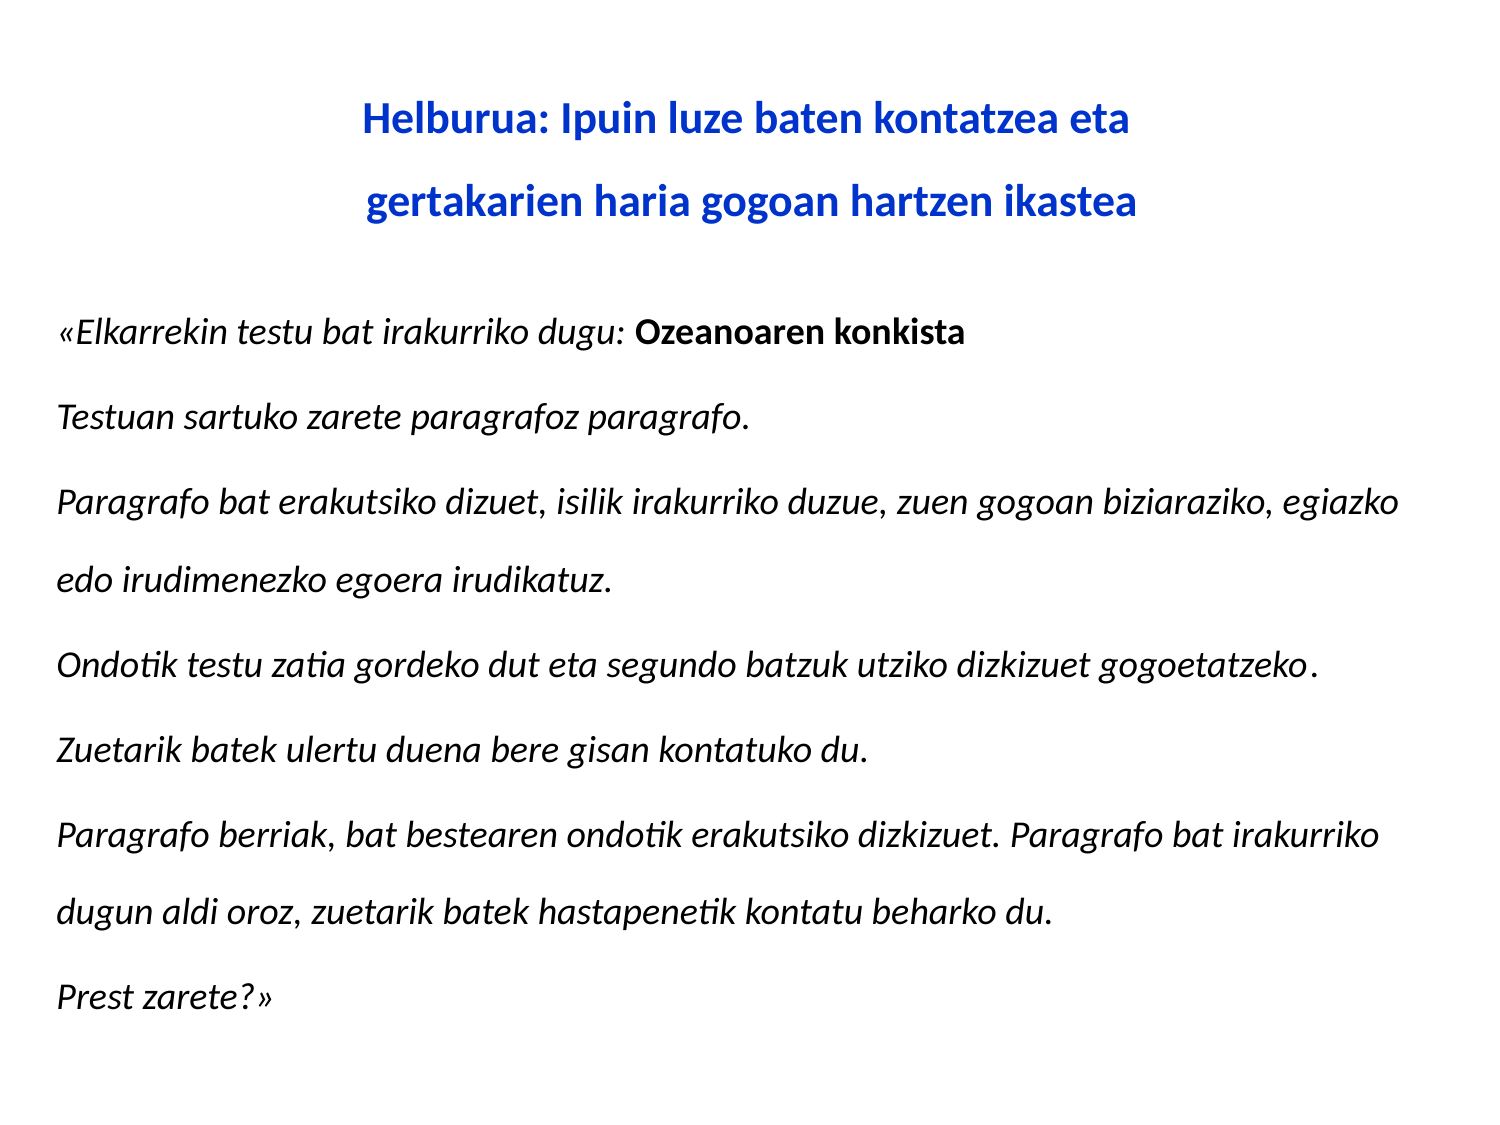

# Helburua: Ipuin luze baten kontatzea eta gertakarien haria gogoan hartzen ikastea
«Elkarrekin testu bat irakurriko dugu: Ozeanoaren konkista
Testuan sartuko zarete paragrafoz paragrafo.
Paragrafo bat erakutsiko dizuet, isilik irakurriko duzue, zuen gogoan biziaraziko, egiazko edo irudimenezko egoera irudikatuz.
Ondotik testu zatia gordeko dut eta segundo batzuk utziko dizkizuet gogoetatzeko.
Zuetarik batek ulertu duena bere gisan kontatuko du.
Paragrafo berriak, bat bestearen ondotik erakutsiko dizkizuet. Paragrafo bat irakurriko dugun aldi oroz, zuetarik batek hastapenetik kontatu beharko du.
Prest zarete?»